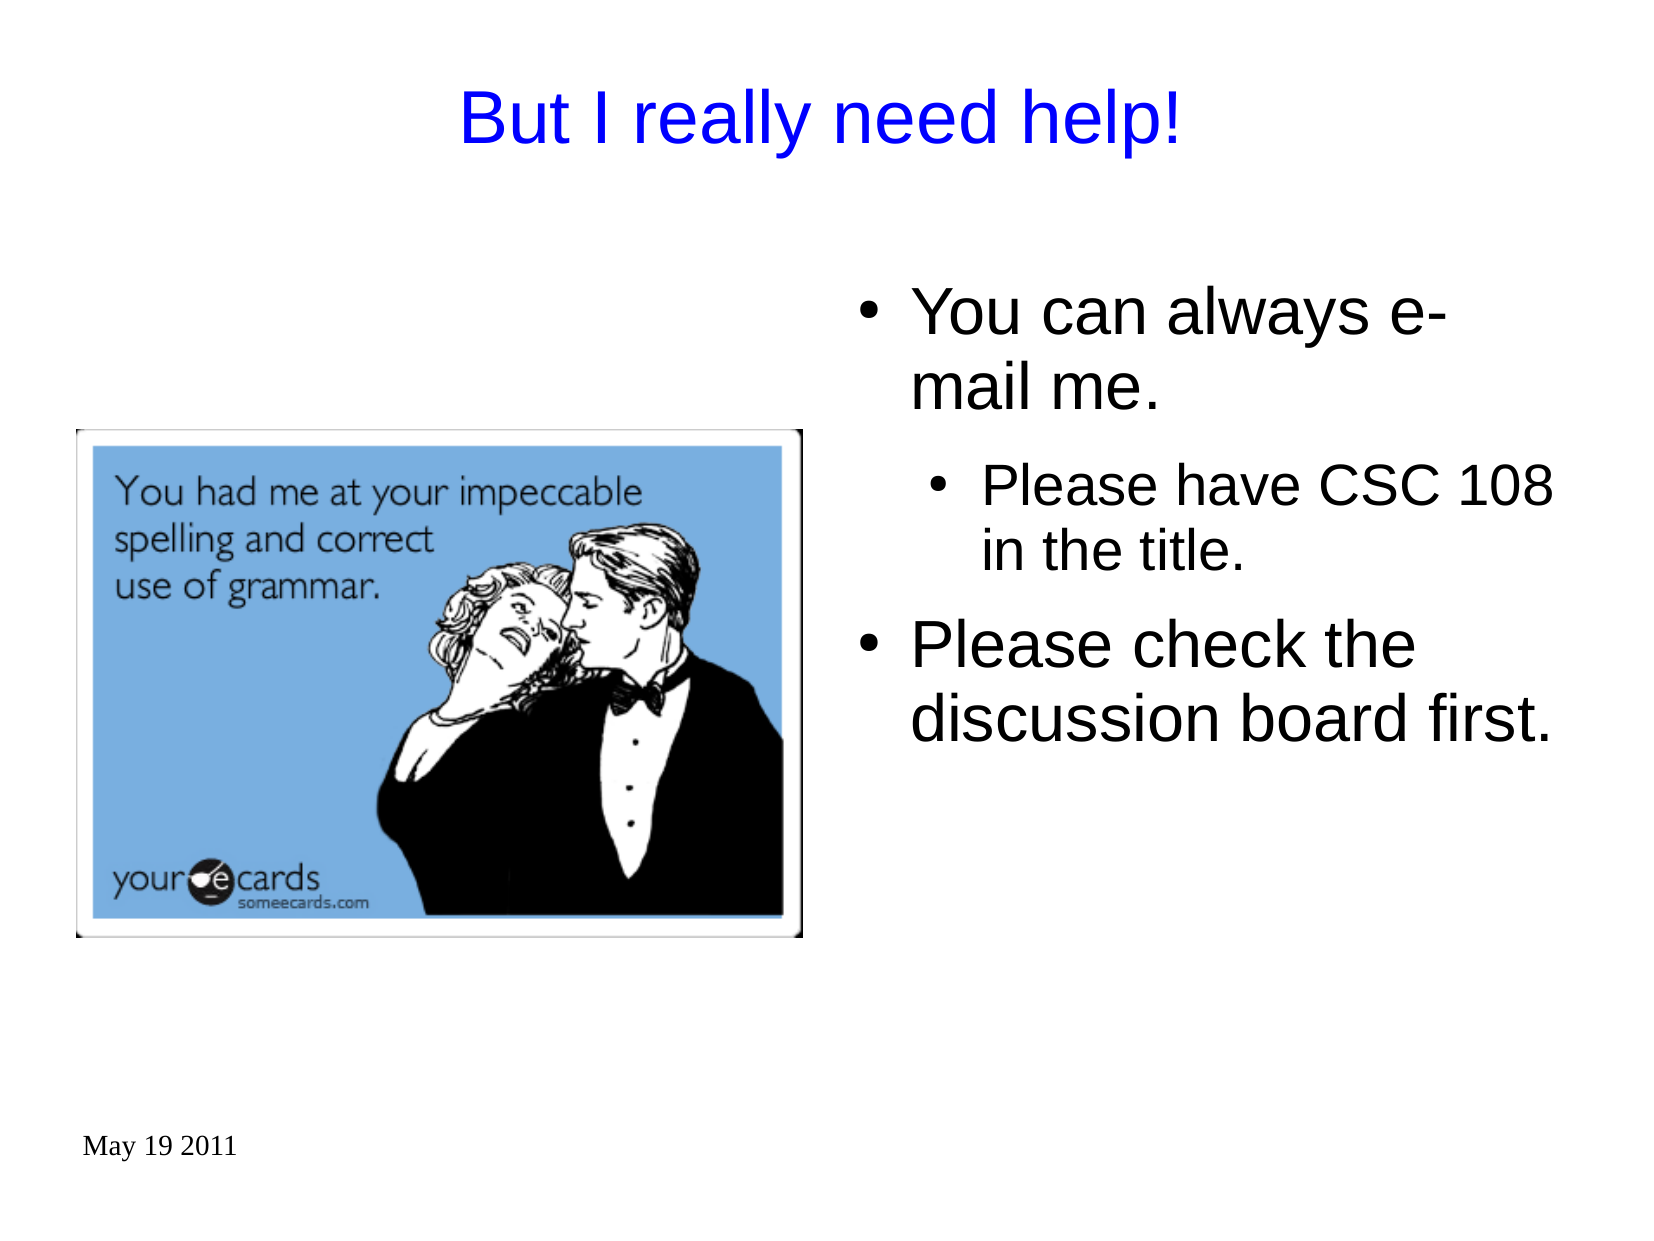

# But I really need help!
You can always e-mail me.
Please have CSC 108 in the title.
Please check the discussion board first.
May 19 2011